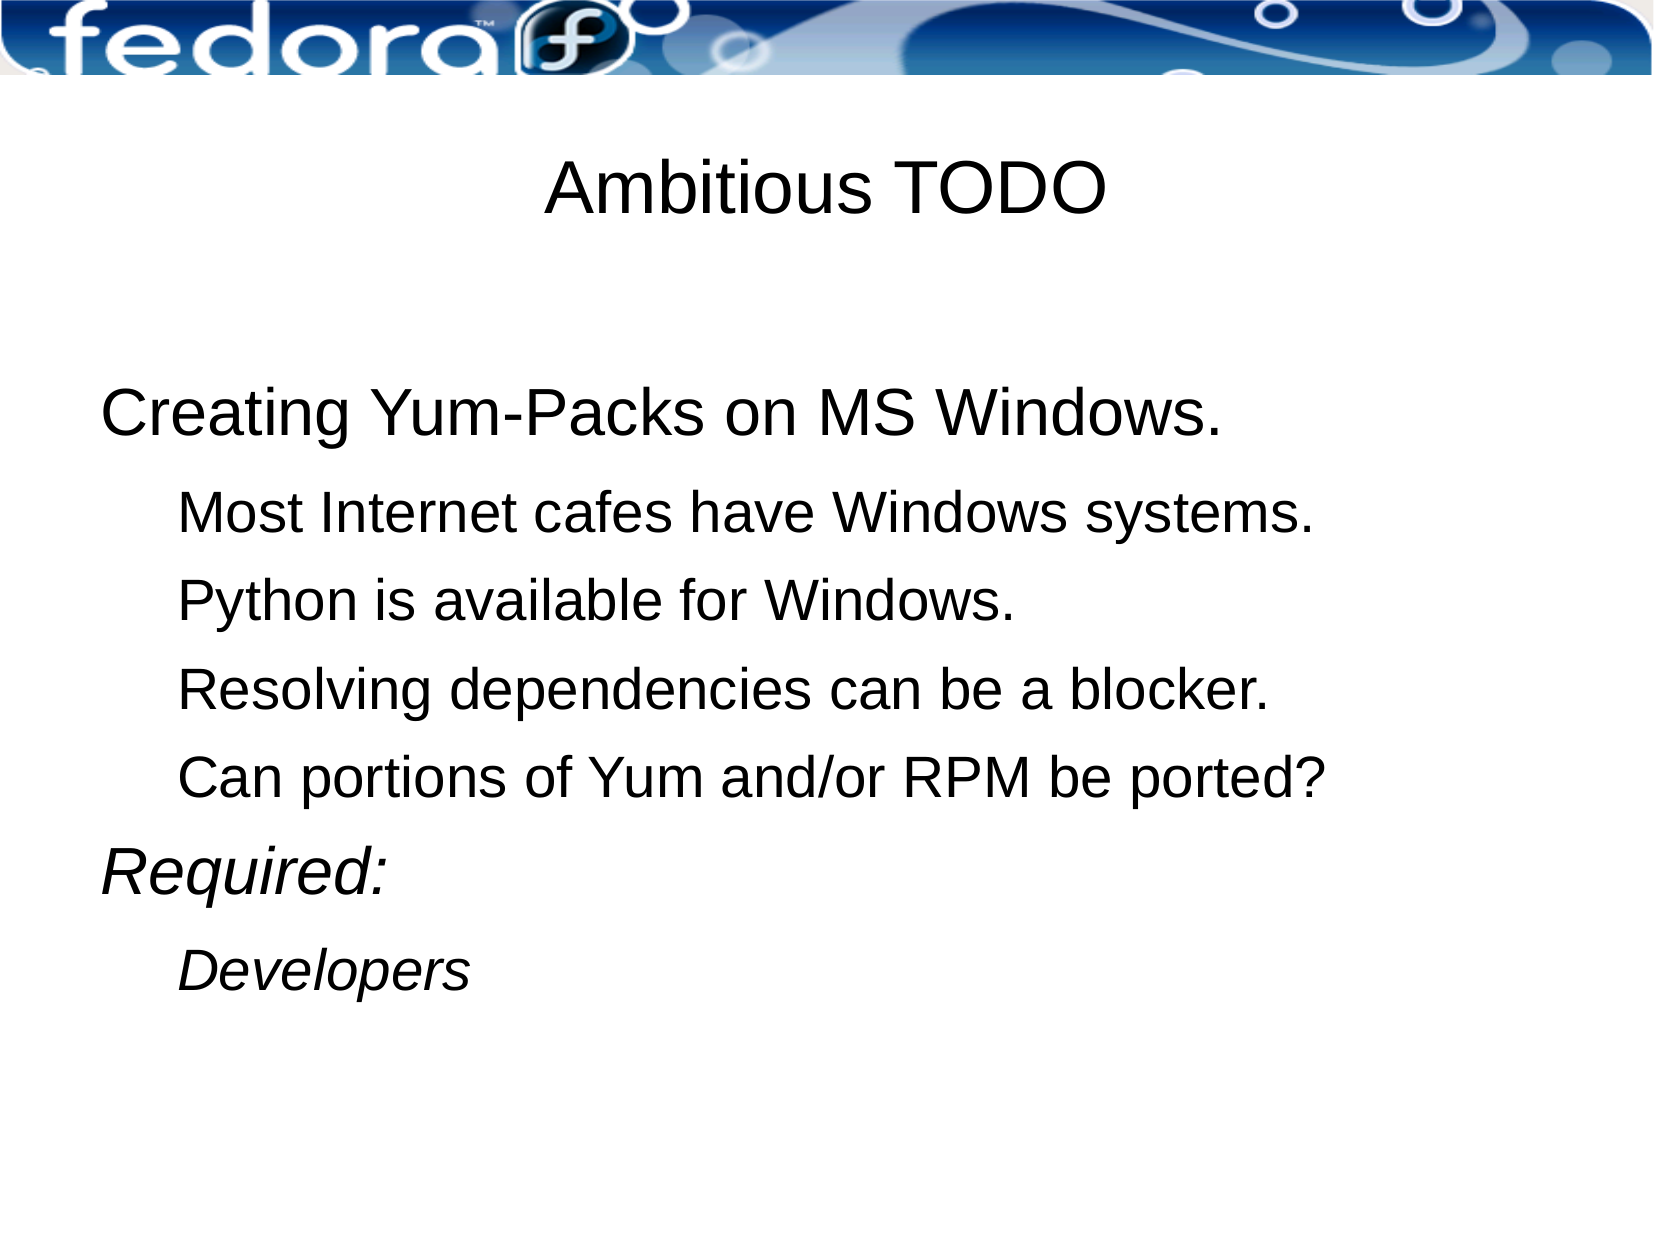

# Ambitious TODO
Creating Yum-Packs on MS Windows.
Most Internet cafes have Windows systems.
Python is available for Windows.
Resolving dependencies can be a blocker.
Can portions of Yum and/or RPM be ported?
Required:
Developers